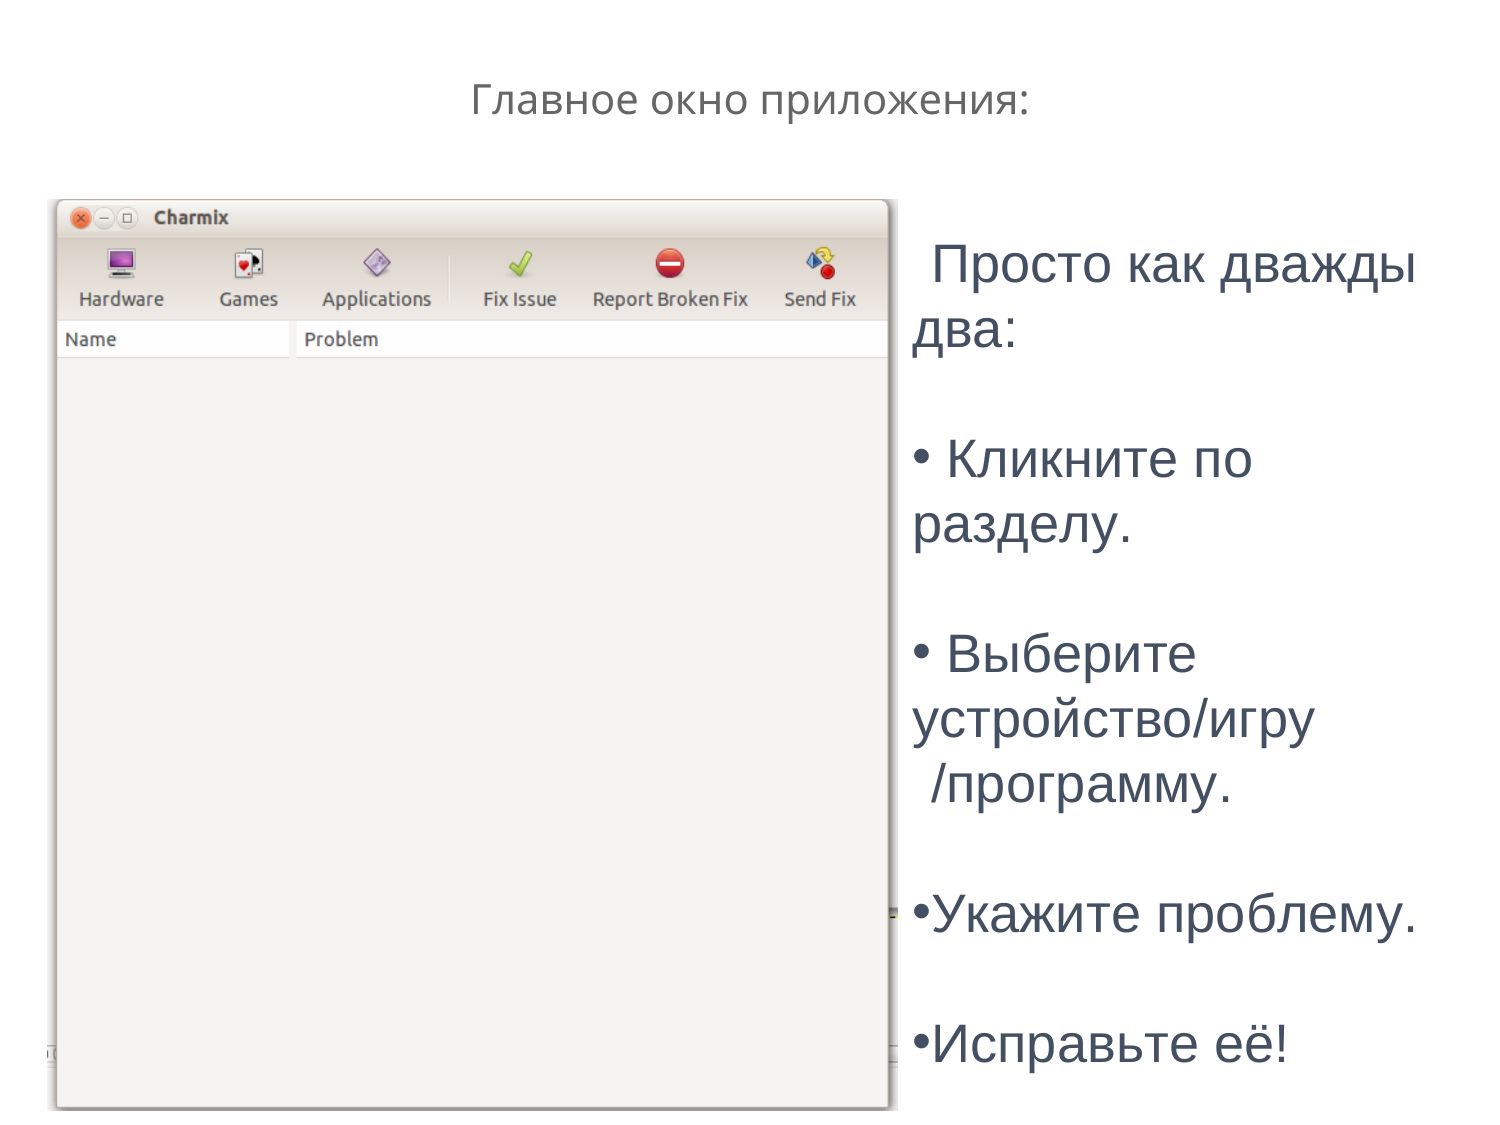

Главное окно приложения:
Просто как дважды два:
 Кликните по разделу.
 Выберите устройство/игру
/программу.
Укажите проблему.
Исправьте её!